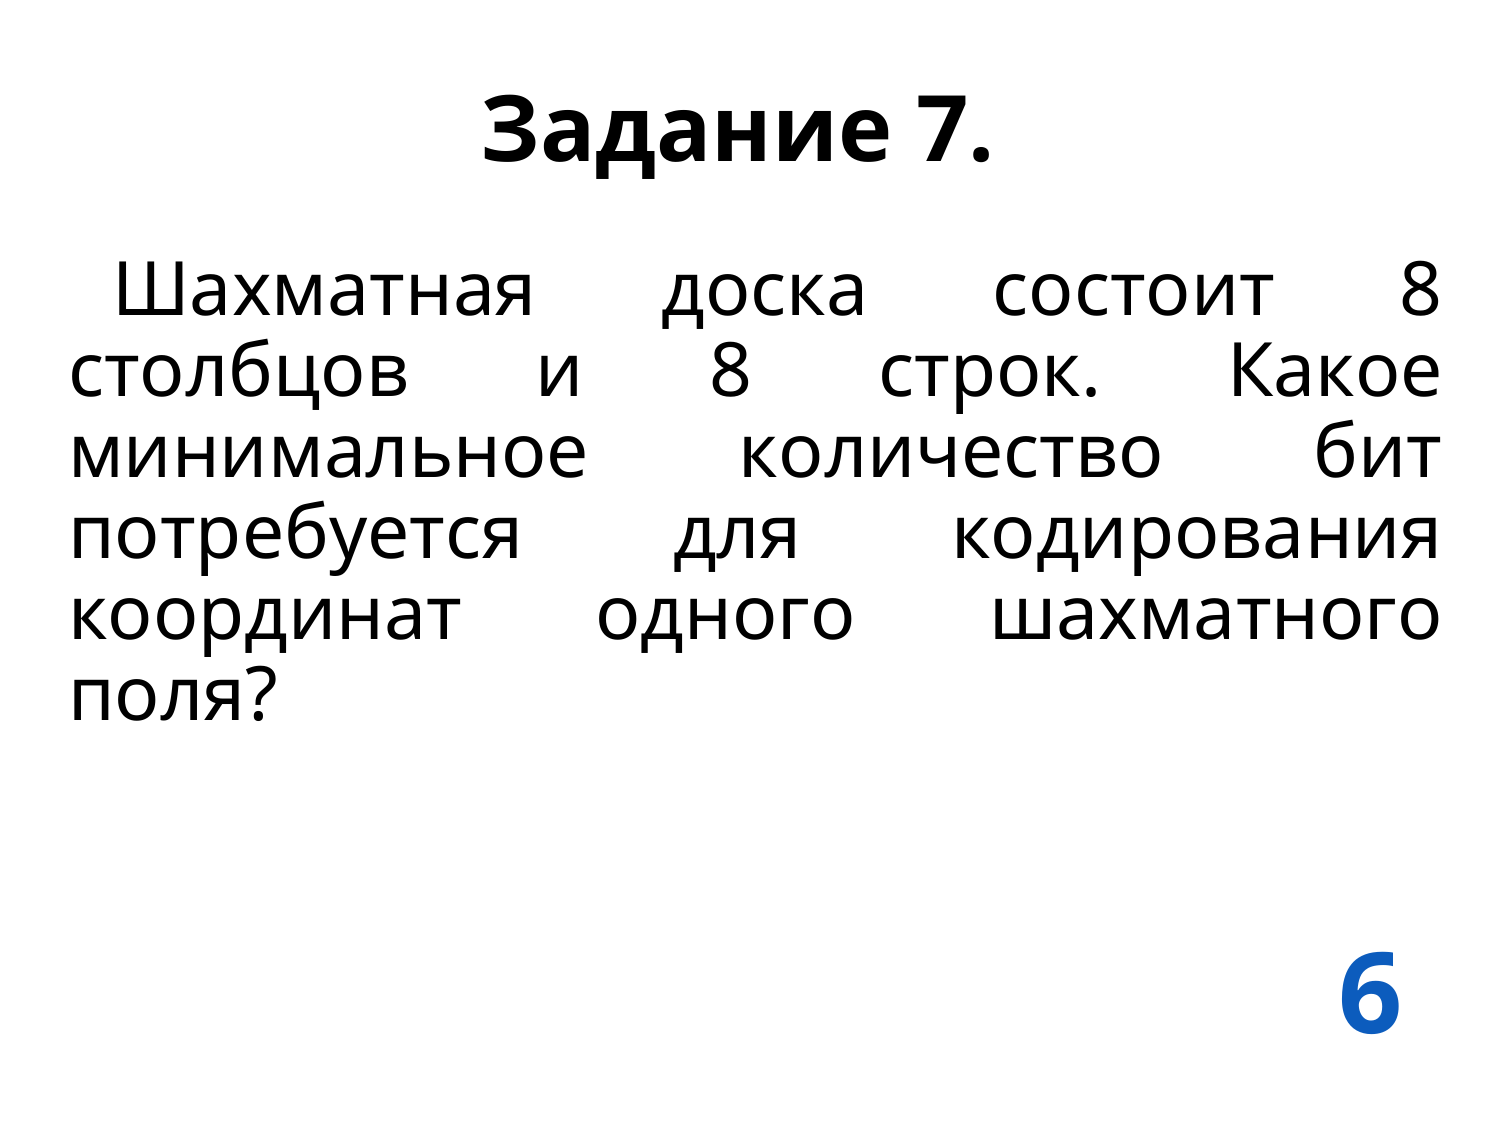

# Задание 7.
Шахматная доска состоит 8 столбцов и 8 строк. Какое минимальное количество бит потребуется для кодирования координат одного шахматного поля?
6